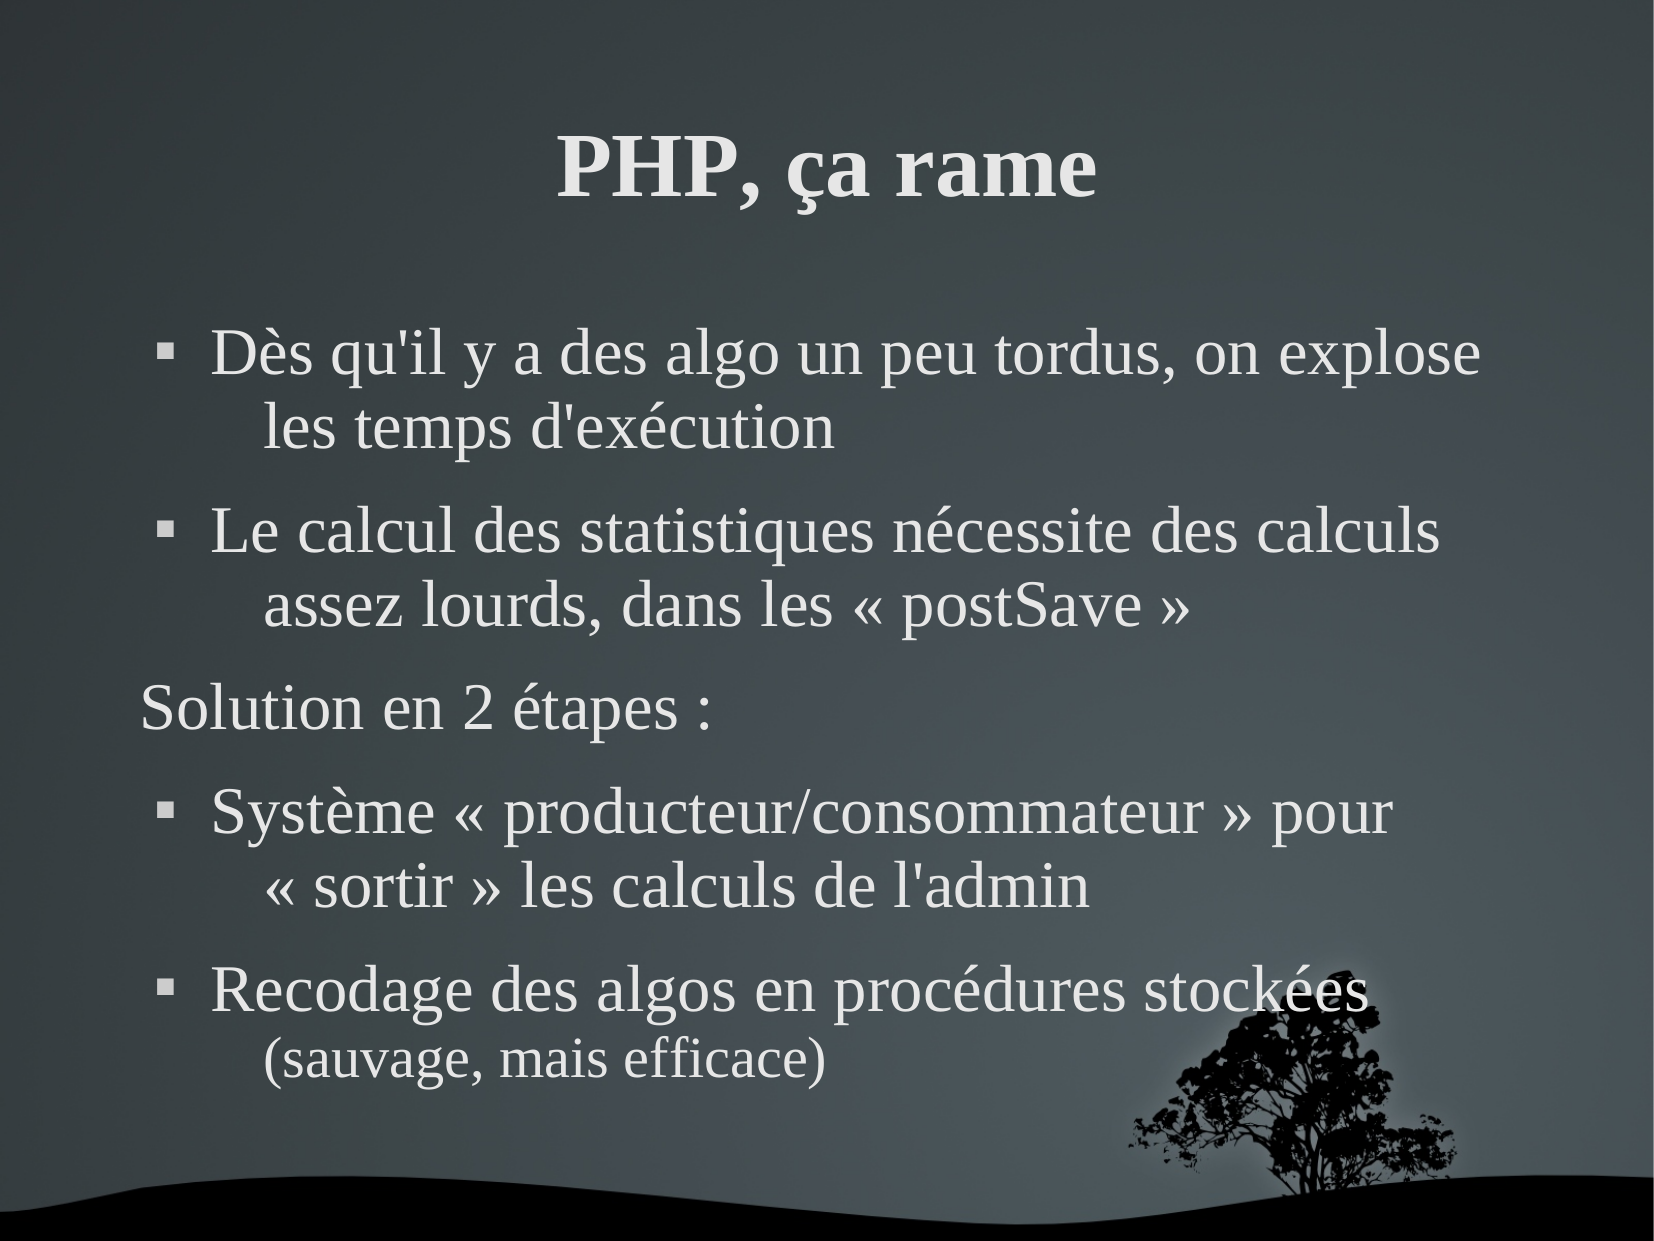

# PHP, ça rame
Dès qu'il y a des algo un peu tordus, on explose les temps d'exécution
Le calcul des statistiques nécessite des calculs assez lourds, dans les « postSave »
Solution en 2 étapes :
Système « producteur/consommateur » pour « sortir » les calculs de l'admin
Recodage des algos en procédures stockées
(sauvage, mais efficace)